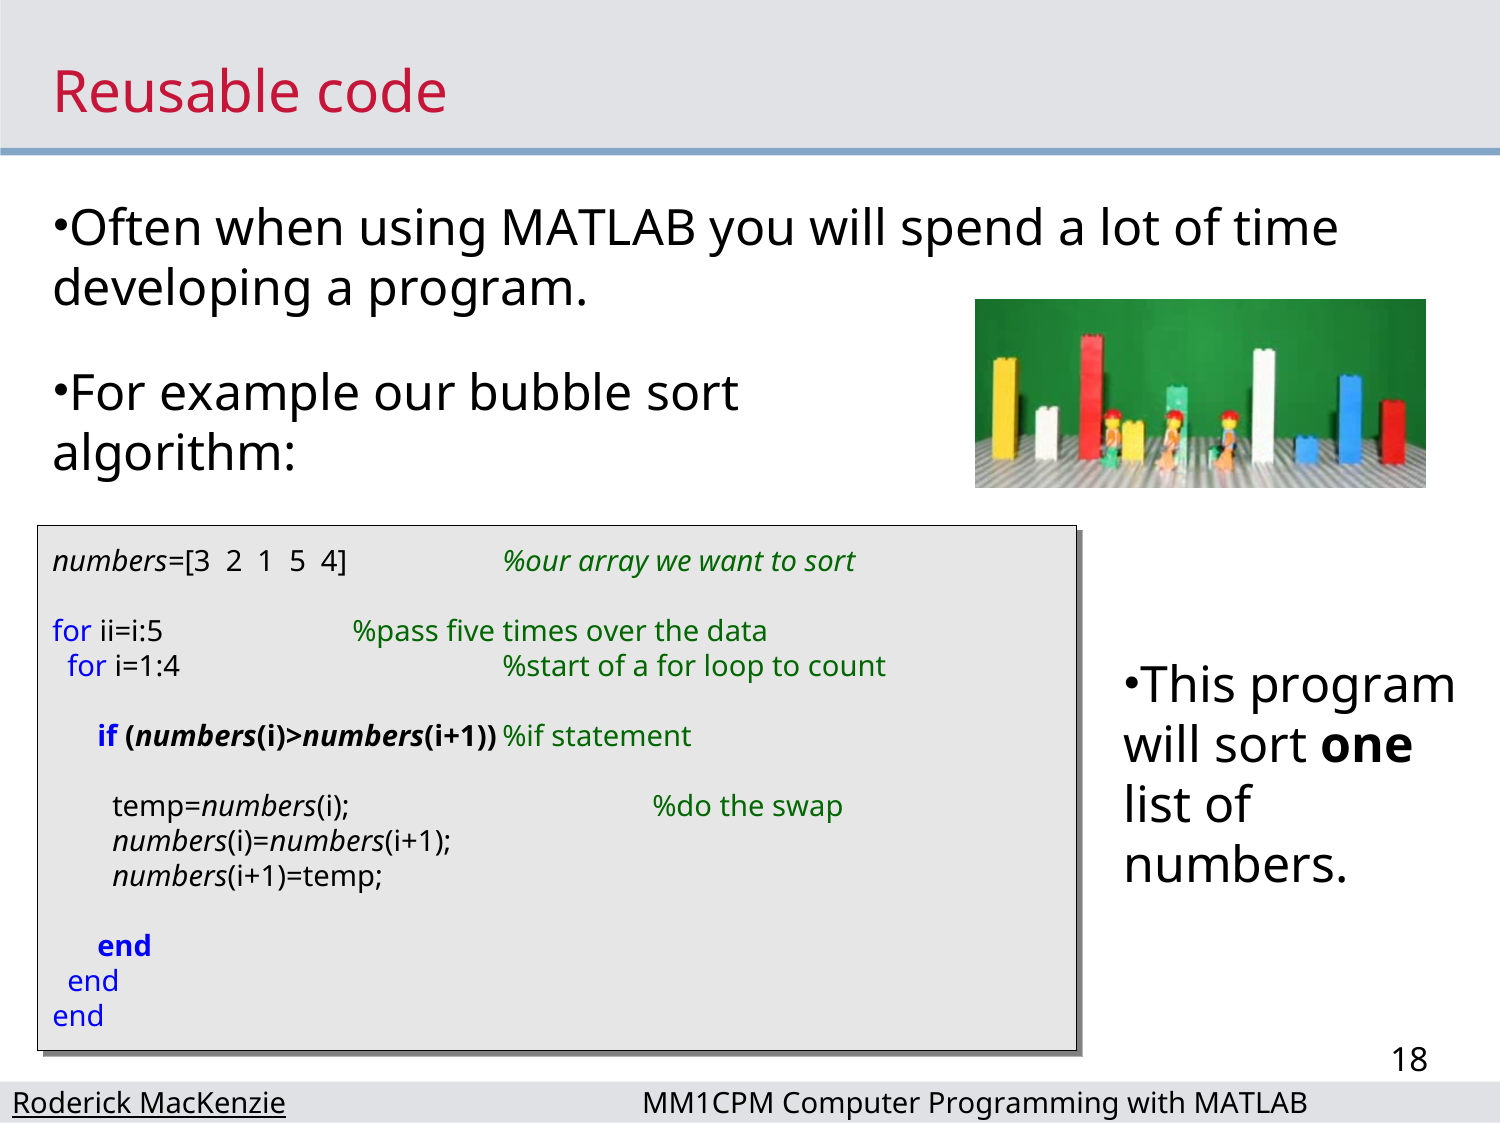

# Reusable code
Often when using MATLAB you will spend a lot of time developing a program.
For example our bubble sort algorithm:
numbers=[3 2 1 5 4] 	%our array we want to sort
for ii=i:5		%pass five times over the data
 for i=1:4			%start of a for loop to count
 if (numbers(i)>numbers(i+1))	%if statement
 temp=numbers(i);			%do the swap
 numbers(i)=numbers(i+1);
 numbers(i+1)=temp;
 end
 end
end
This program will sort one list of numbers.